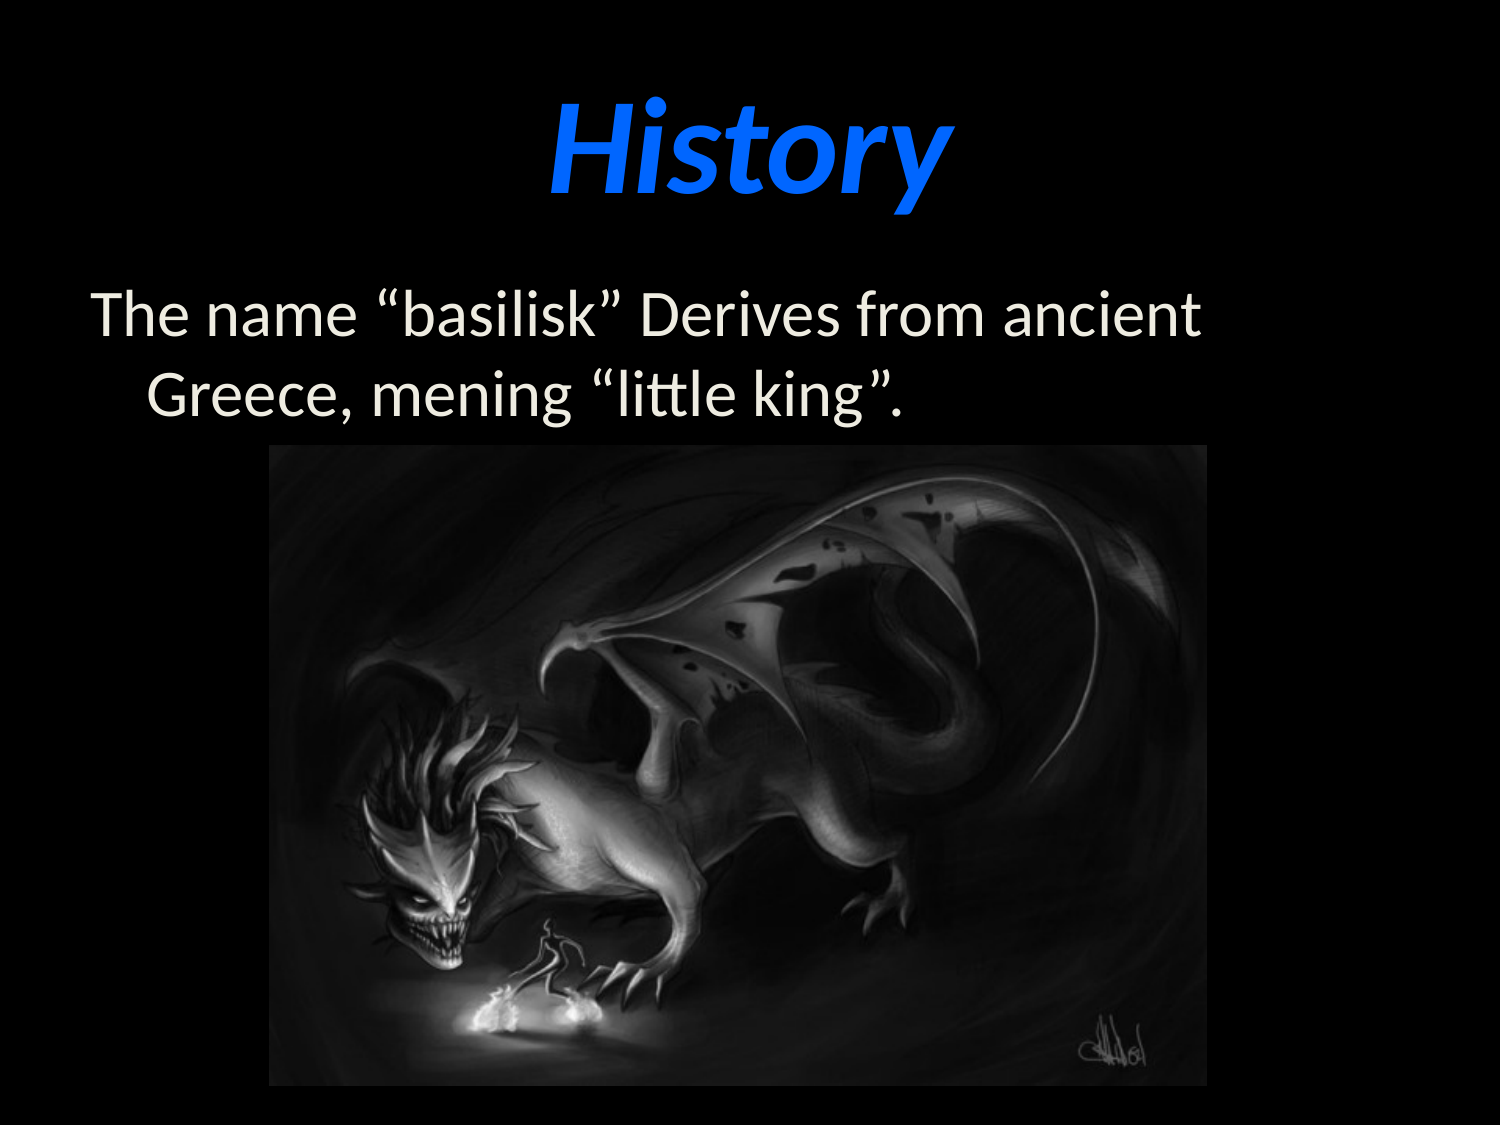

# History
The name “basilisk” Derives from ancient Greece, mening “little king”.